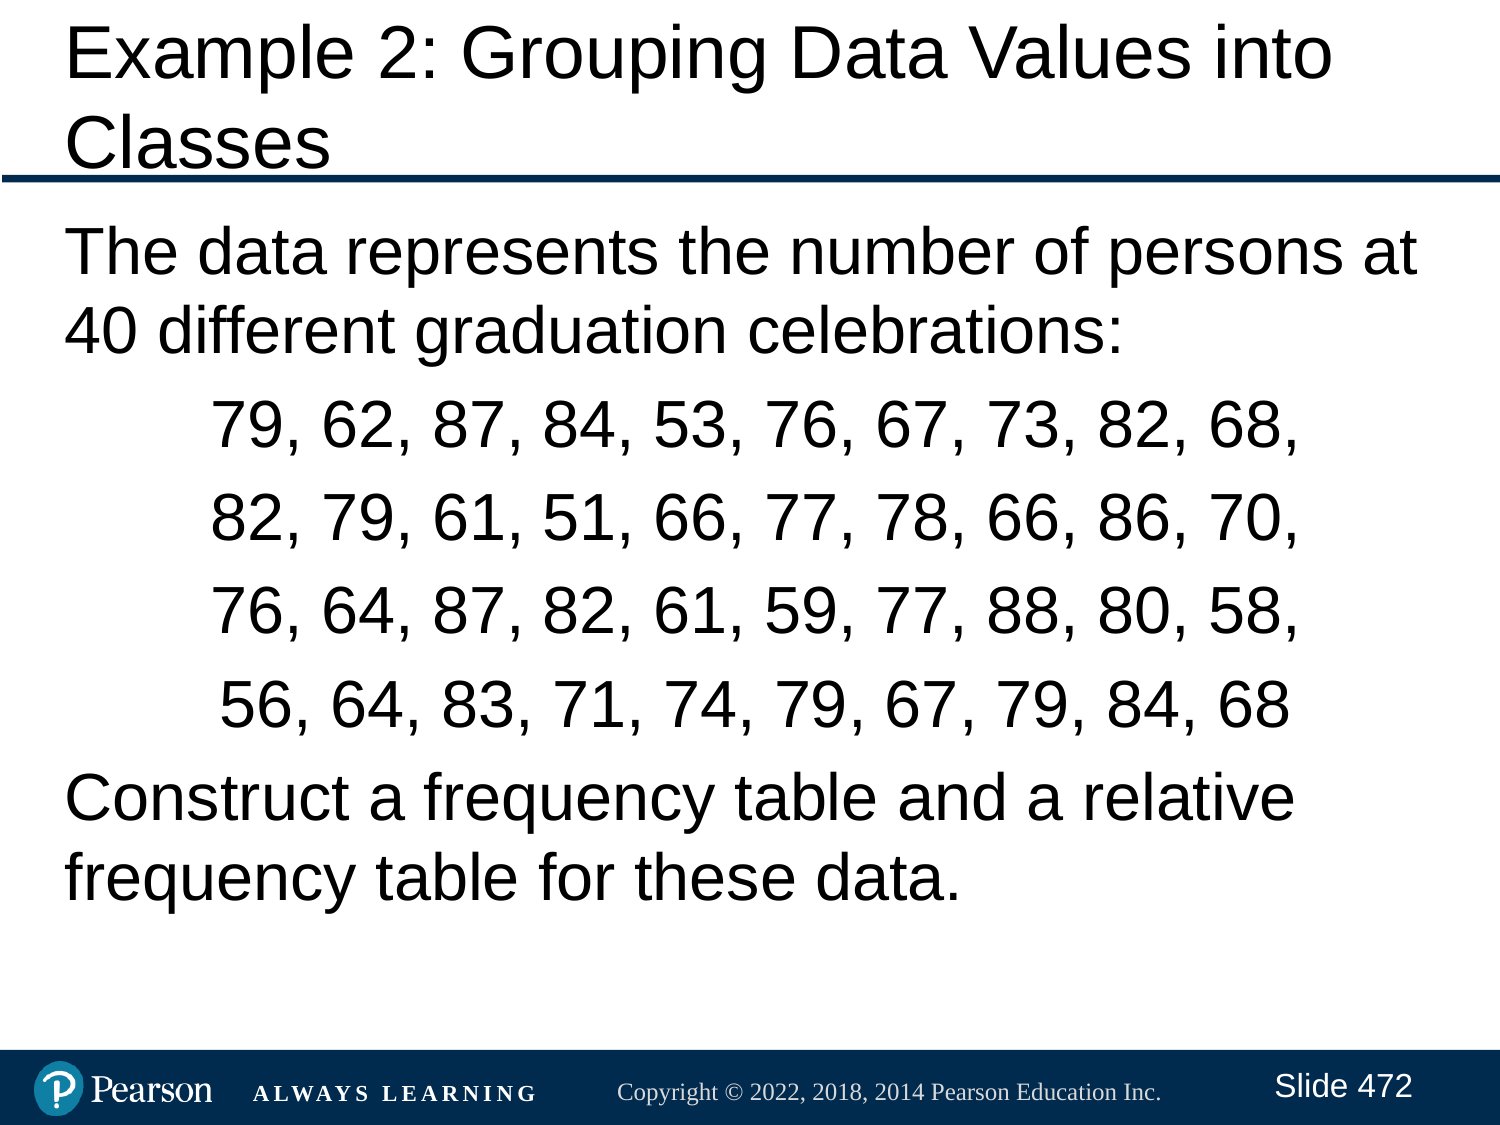

# Example 2: Grouping Data Values into Classes
The data represents the number of persons at 40 different graduation celebrations:
79, 62, 87, 84, 53, 76, 67, 73, 82, 68,
82, 79, 61, 51, 66, 77, 78, 66, 86, 70,
76, 64, 87, 82, 61, 59, 77, 88, 80, 58,
56, 64, 83, 71, 74, 79, 67, 79, 84, 68
Construct a frequency table and a relative frequency table for these data.